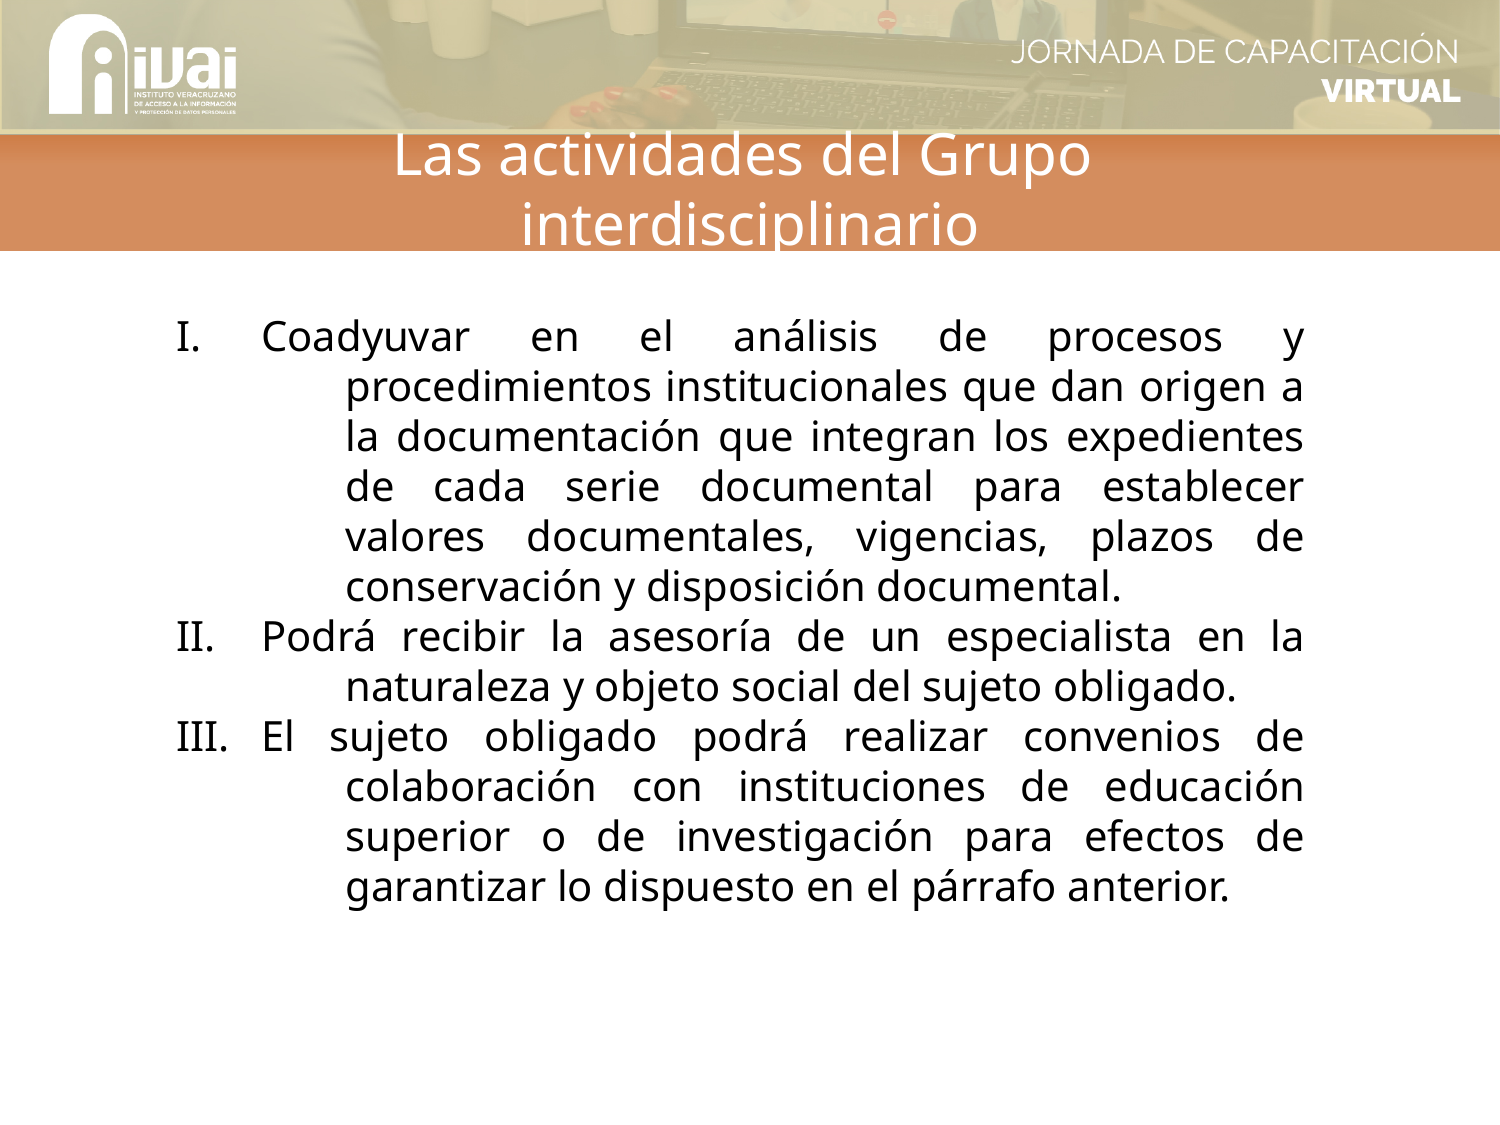

Las actividades del Grupo
interdisciplinario
Coadyuvar en el análisis de procesos y procedimientos institucionales que dan origen a la documentación que integran los expedientes de cada serie documental para establecer valores documentales, vigencias, plazos de conservación y disposición documental.
Podrá recibir la asesoría de un especialista en la naturaleza y objeto social del sujeto obligado.
El sujeto obligado podrá realizar convenios de colaboración con instituciones de educación superior o de investigación para efectos de garantizar lo dispuesto en el párrafo anterior.